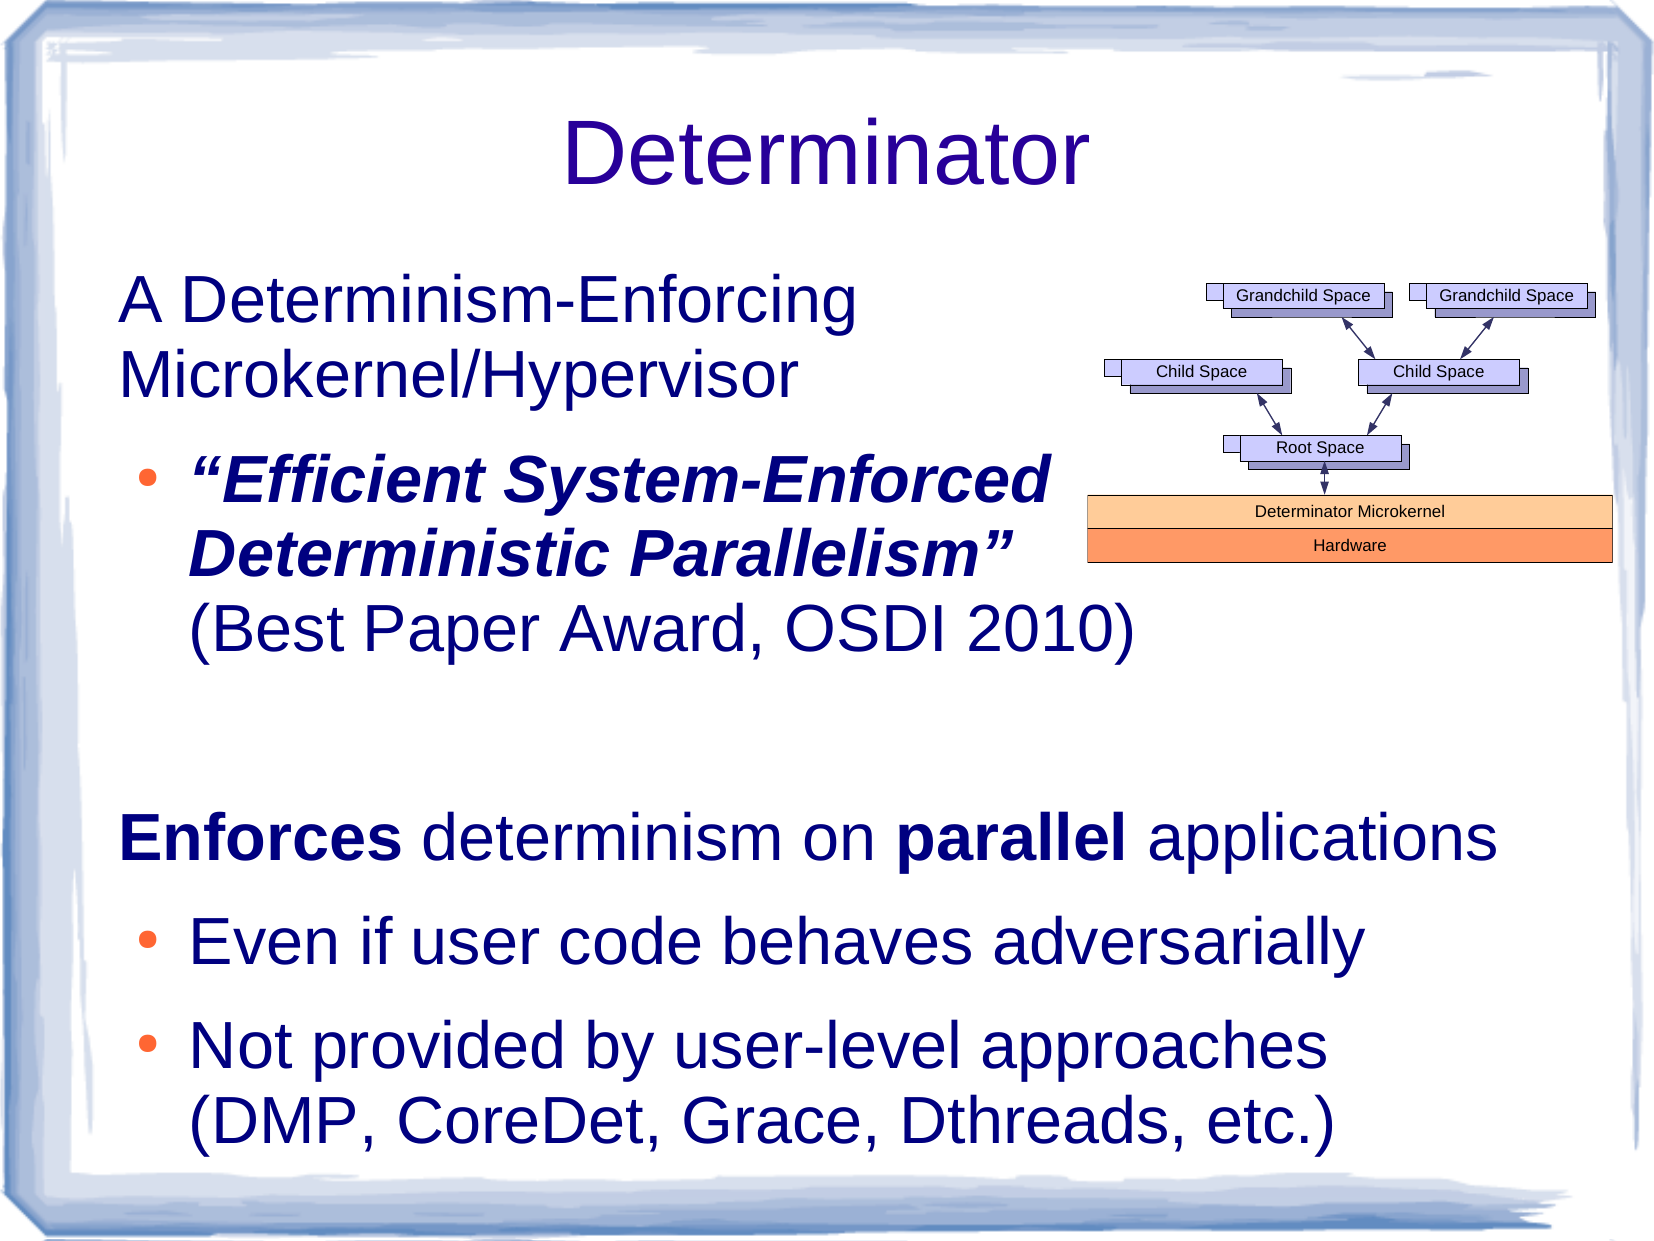

# Determinator
A Determinism-Enforcing
Microkernel/Hypervisor
“Efficient System-Enforced
Deterministic Parallelism”
(Best Paper Award, OSDI 2010)
Enforces determinism on parallel applications
Even if user code behaves adversarially
Not provided by user-level approaches
(DMP, CoreDet, Grace, Dthreads, etc.)